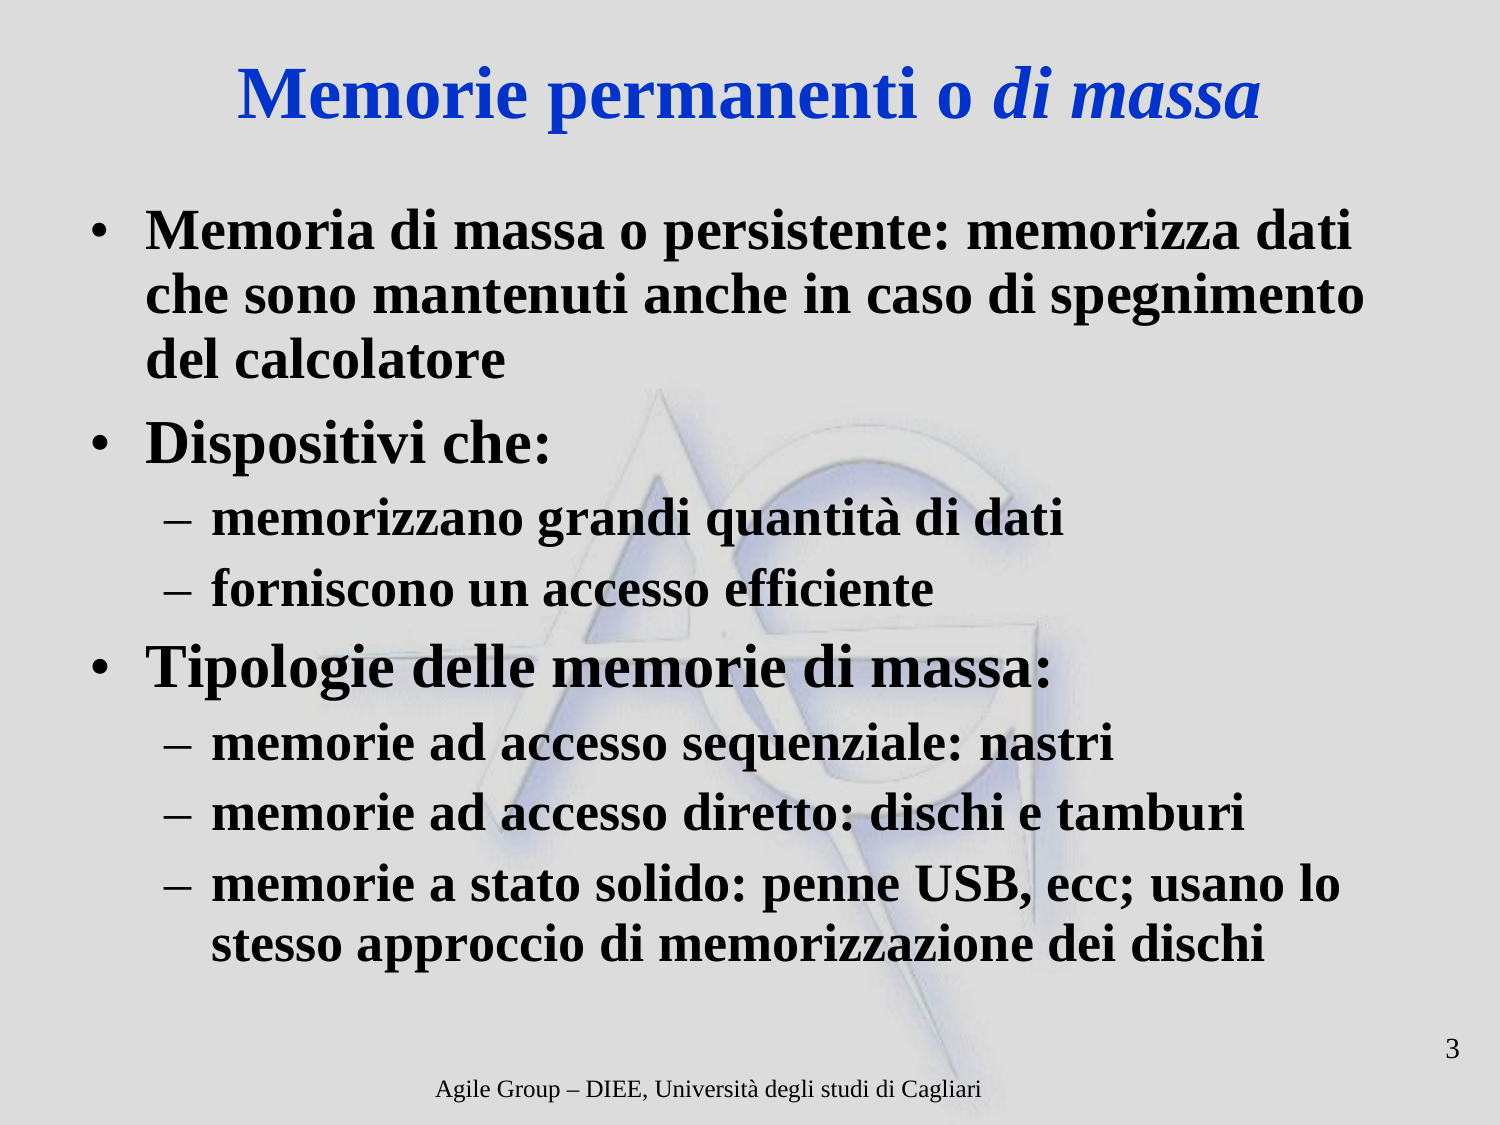

# Memorie permanenti o di massa
Memoria di massa o persistente: memorizza dati che sono mantenuti anche in caso di spegnimento del calcolatore
Dispositivi che:
memorizzano grandi quantità di dati
forniscono un accesso efficiente
Tipologie delle memorie di massa:
memorie ad accesso sequenziale: nastri
memorie ad accesso diretto: dischi e tamburi
memorie a stato solido: penne USB, ecc; usano lo stesso approccio di memorizzazione dei dischi
3